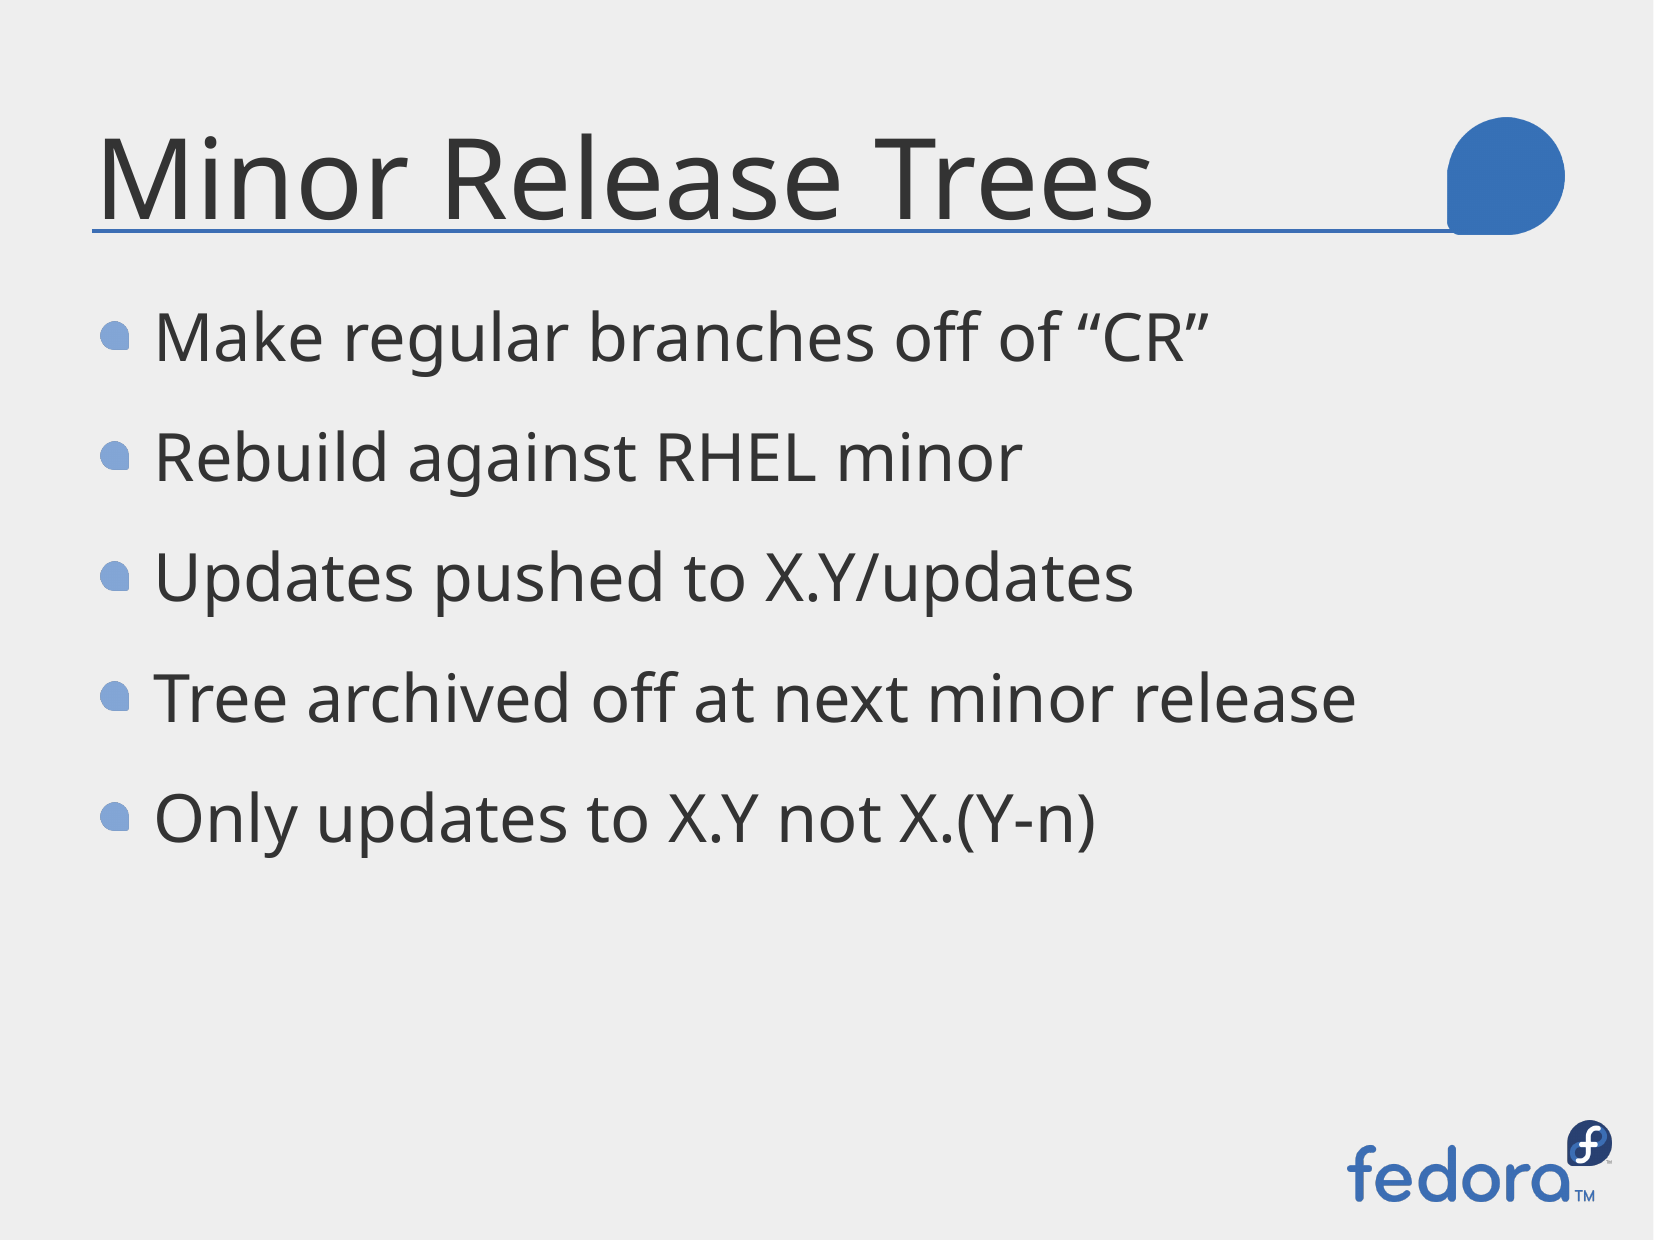

Minor Release Trees
# Make regular branches off of “CR”
Rebuild against RHEL minor
Updates pushed to X.Y/updates
Tree archived off at next minor release
Only updates to X.Y not X.(Y-n)